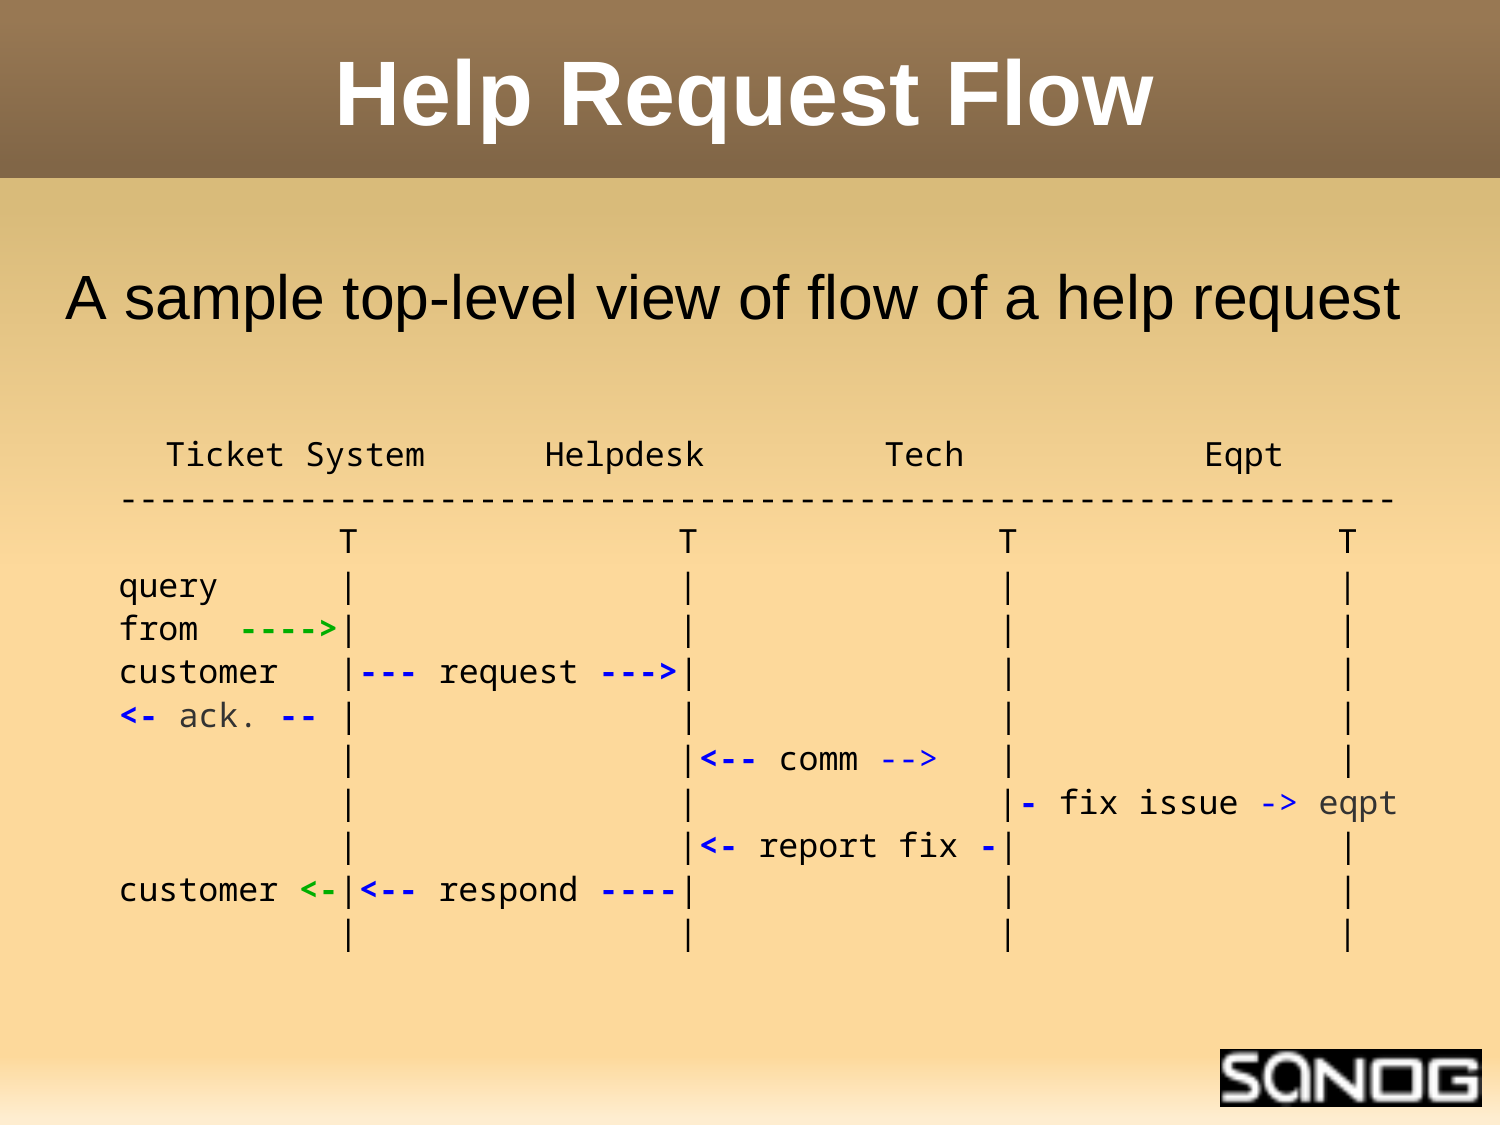

# Help Request Flow
A sample top-level view of flow of a help request
 Ticket System Helpdesk Tech Eqpt
----------------------------------------------------------------
 T T T T
query | | | |
from ---->| | | |
customer |--- request --->| | |
<- ack. -- | | | |
 | |<-- comm --> | |
 | | |- fix issue -> eqpt
 | |<- report fix -| |
customer <-|<-- respond ----| | |
 | | | |